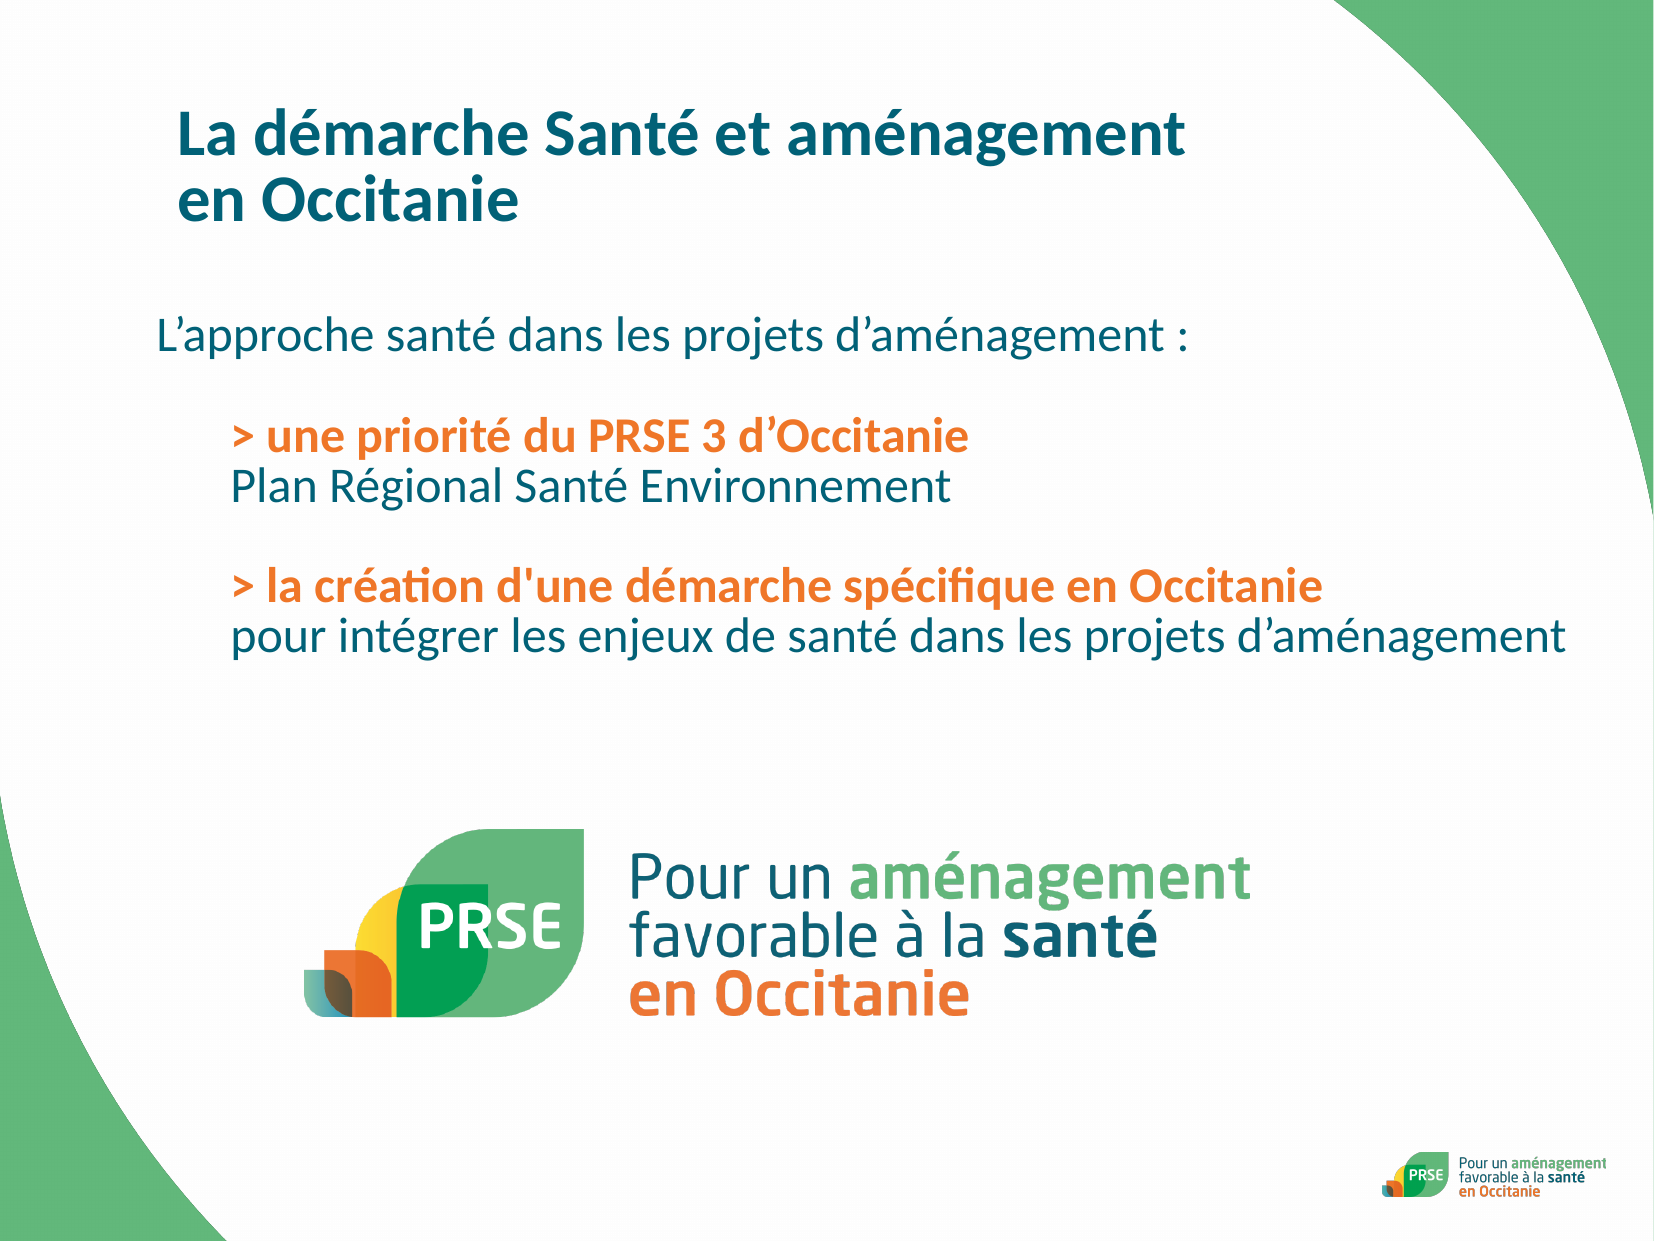

# La démarche Santé et aménagement en Occitanie
L’approche santé dans les projets d’aménagement :
	> une priorité du PRSE 3 d’Occitanie
	Plan Régional Santé Environnement
 	> la création d'une démarche spécifique en Occitanie
	pour intégrer les enjeux de santé dans les projets d’aménagement